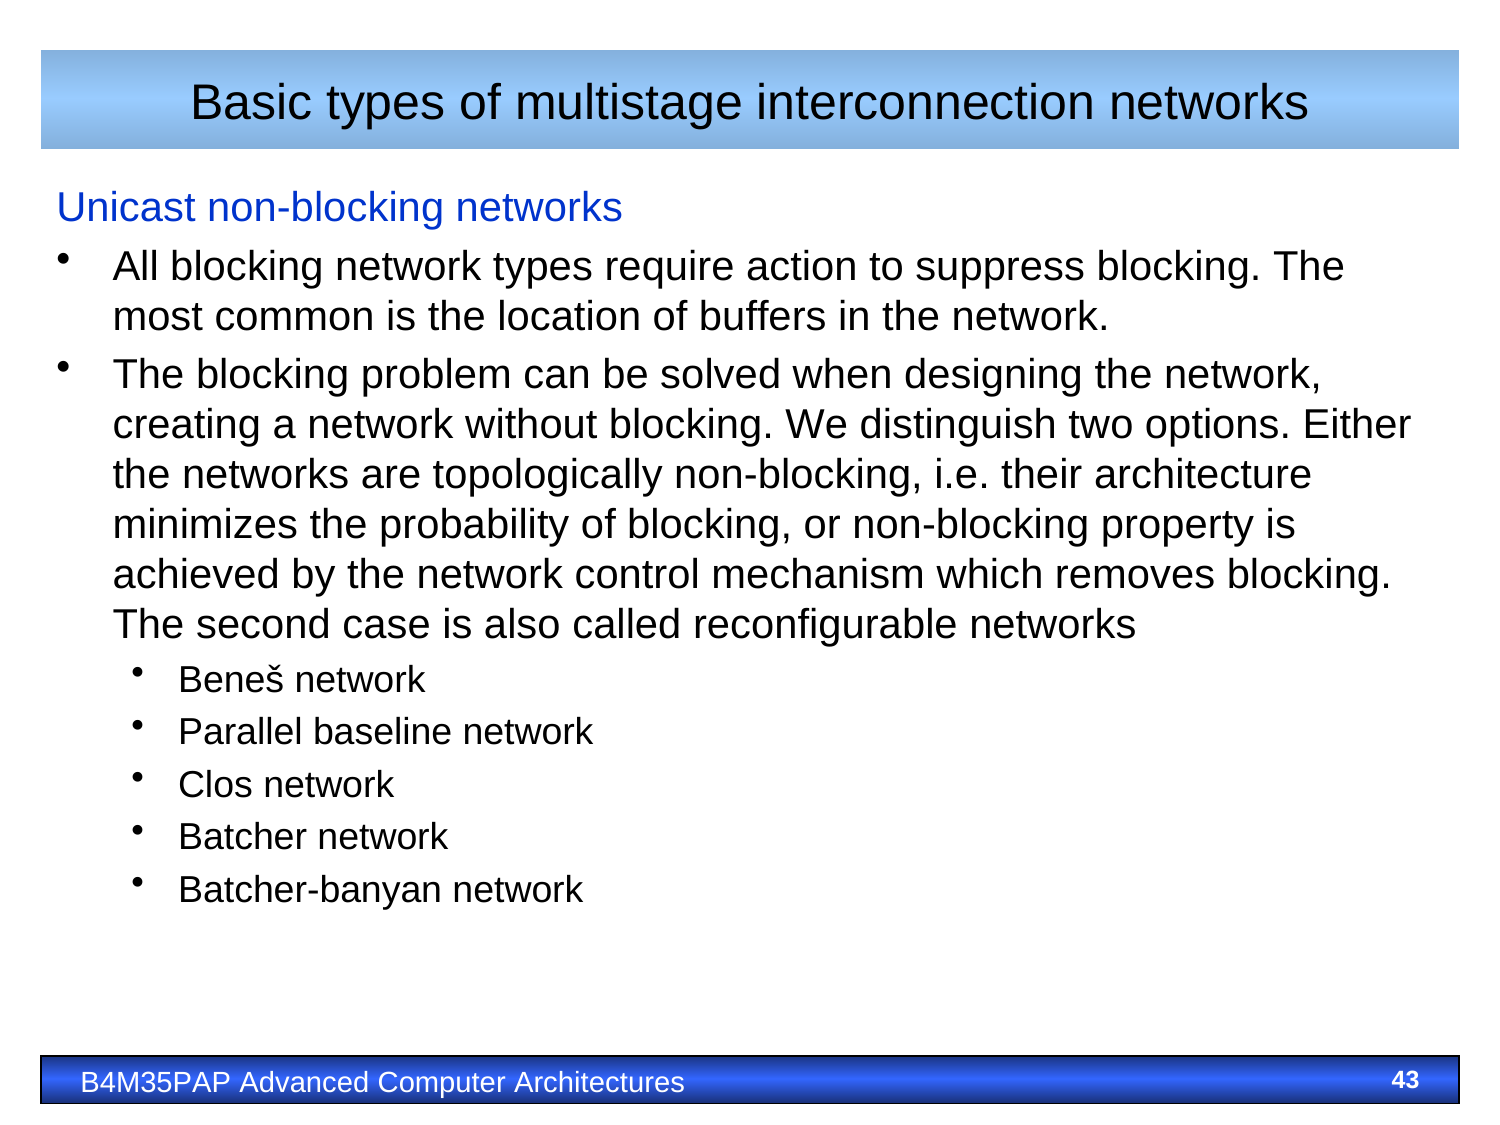

# Basic types of multistage interconnection networks
Unicast non-blocking networks
All blocking network types require action to suppress blocking. The most common is the location of buffers in the network.
The blocking problem can be solved when designing the network, creating a network without blocking. We distinguish two options. Either the networks are topologically non-blocking, i.e. their architecture minimizes the probability of blocking, or non-blocking property is achieved by the network control mechanism which removes blocking. The second case is also called reconfigurable networks
Beneš network
Parallel baseline network
Clos network
Batcher network
Batcher-banyan network